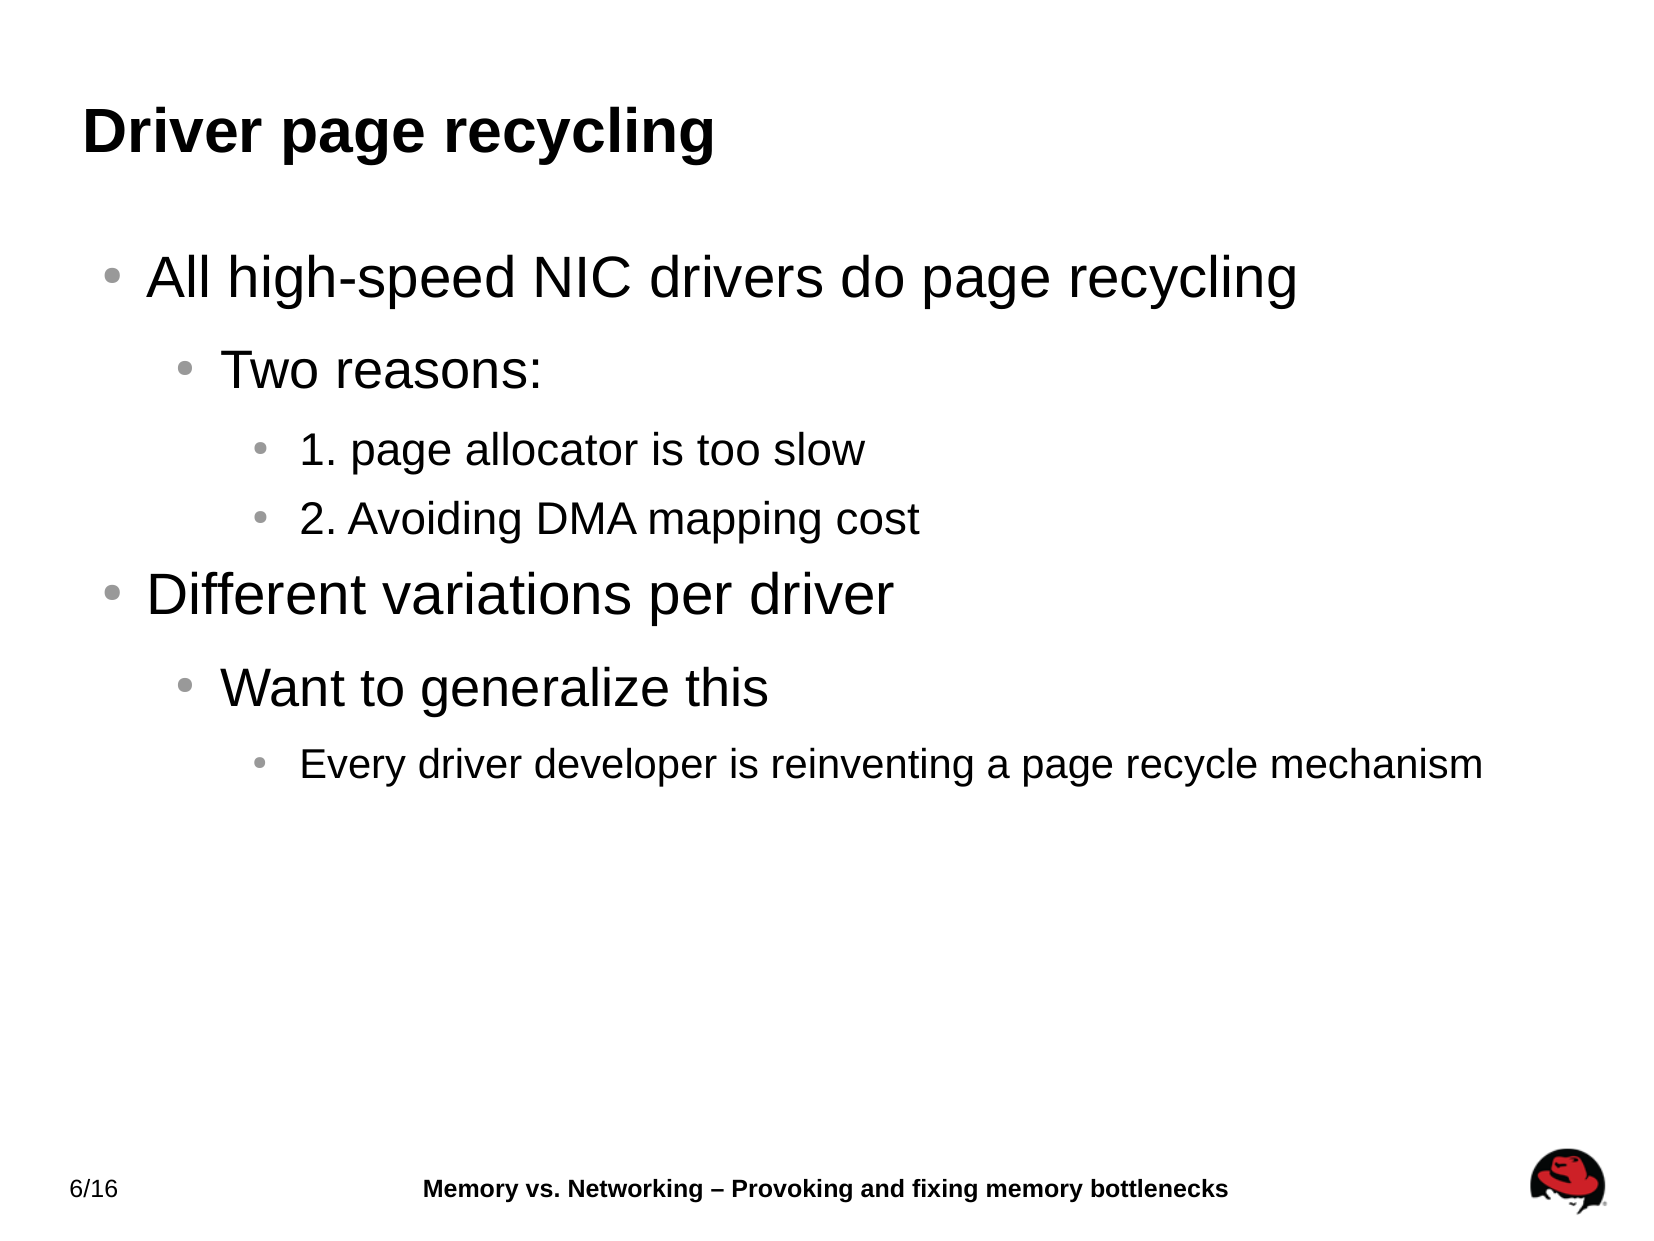

# Driver page recycling
All high-speed NIC drivers do page recycling
Two reasons:
1. page allocator is too slow
2. Avoiding DMA mapping cost
Different variations per driver
Want to generalize this
Every driver developer is reinventing a page recycle mechanism